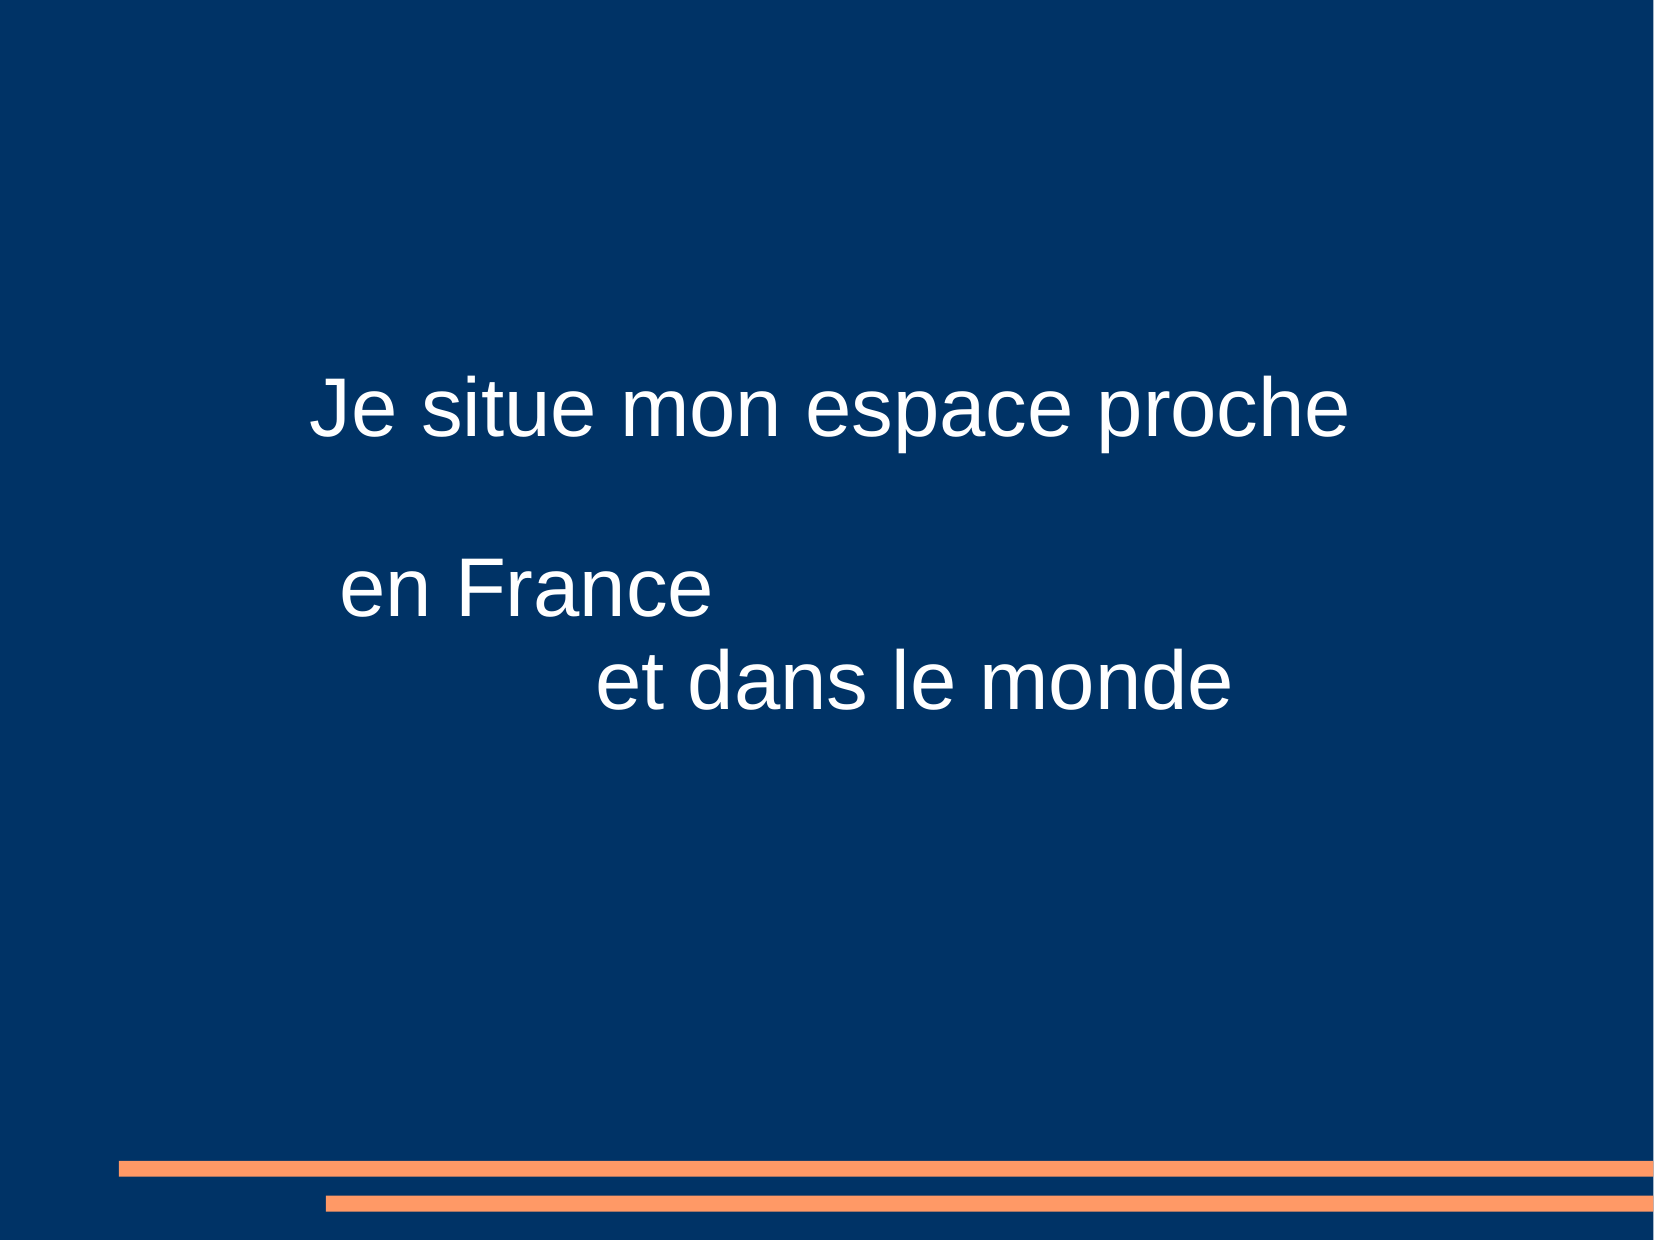

Je situe mon espace proche
en France
 et dans le monde